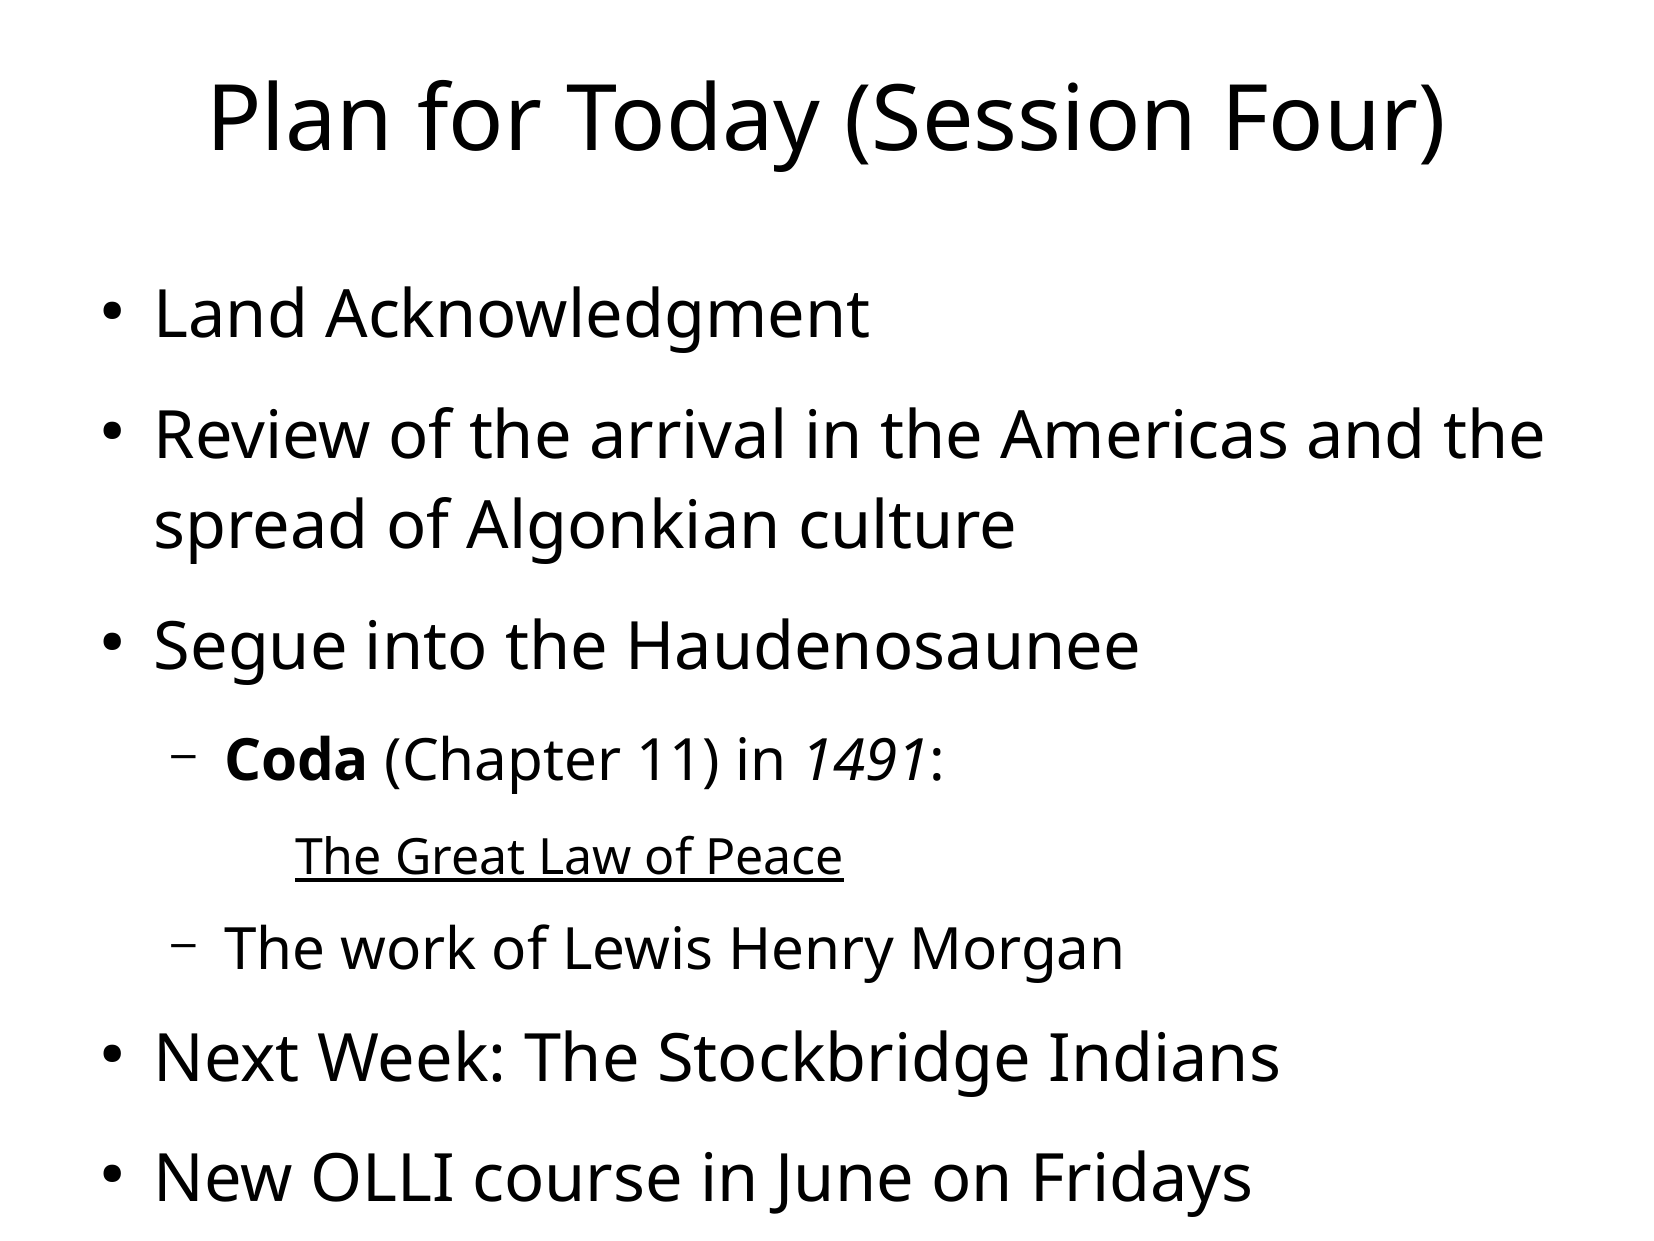

# Plan for Today (Session Four)
Land Acknowledgment
Review of the arrival in the Americas and the spread of Algonkian culture
Segue into the Haudenosaunee
Coda (Chapter 11) in 1491:
The Great Law of Peace
The work of Lewis Henry Morgan
Next Week: The Stockbridge Indians
New OLLI course in June on Fridays